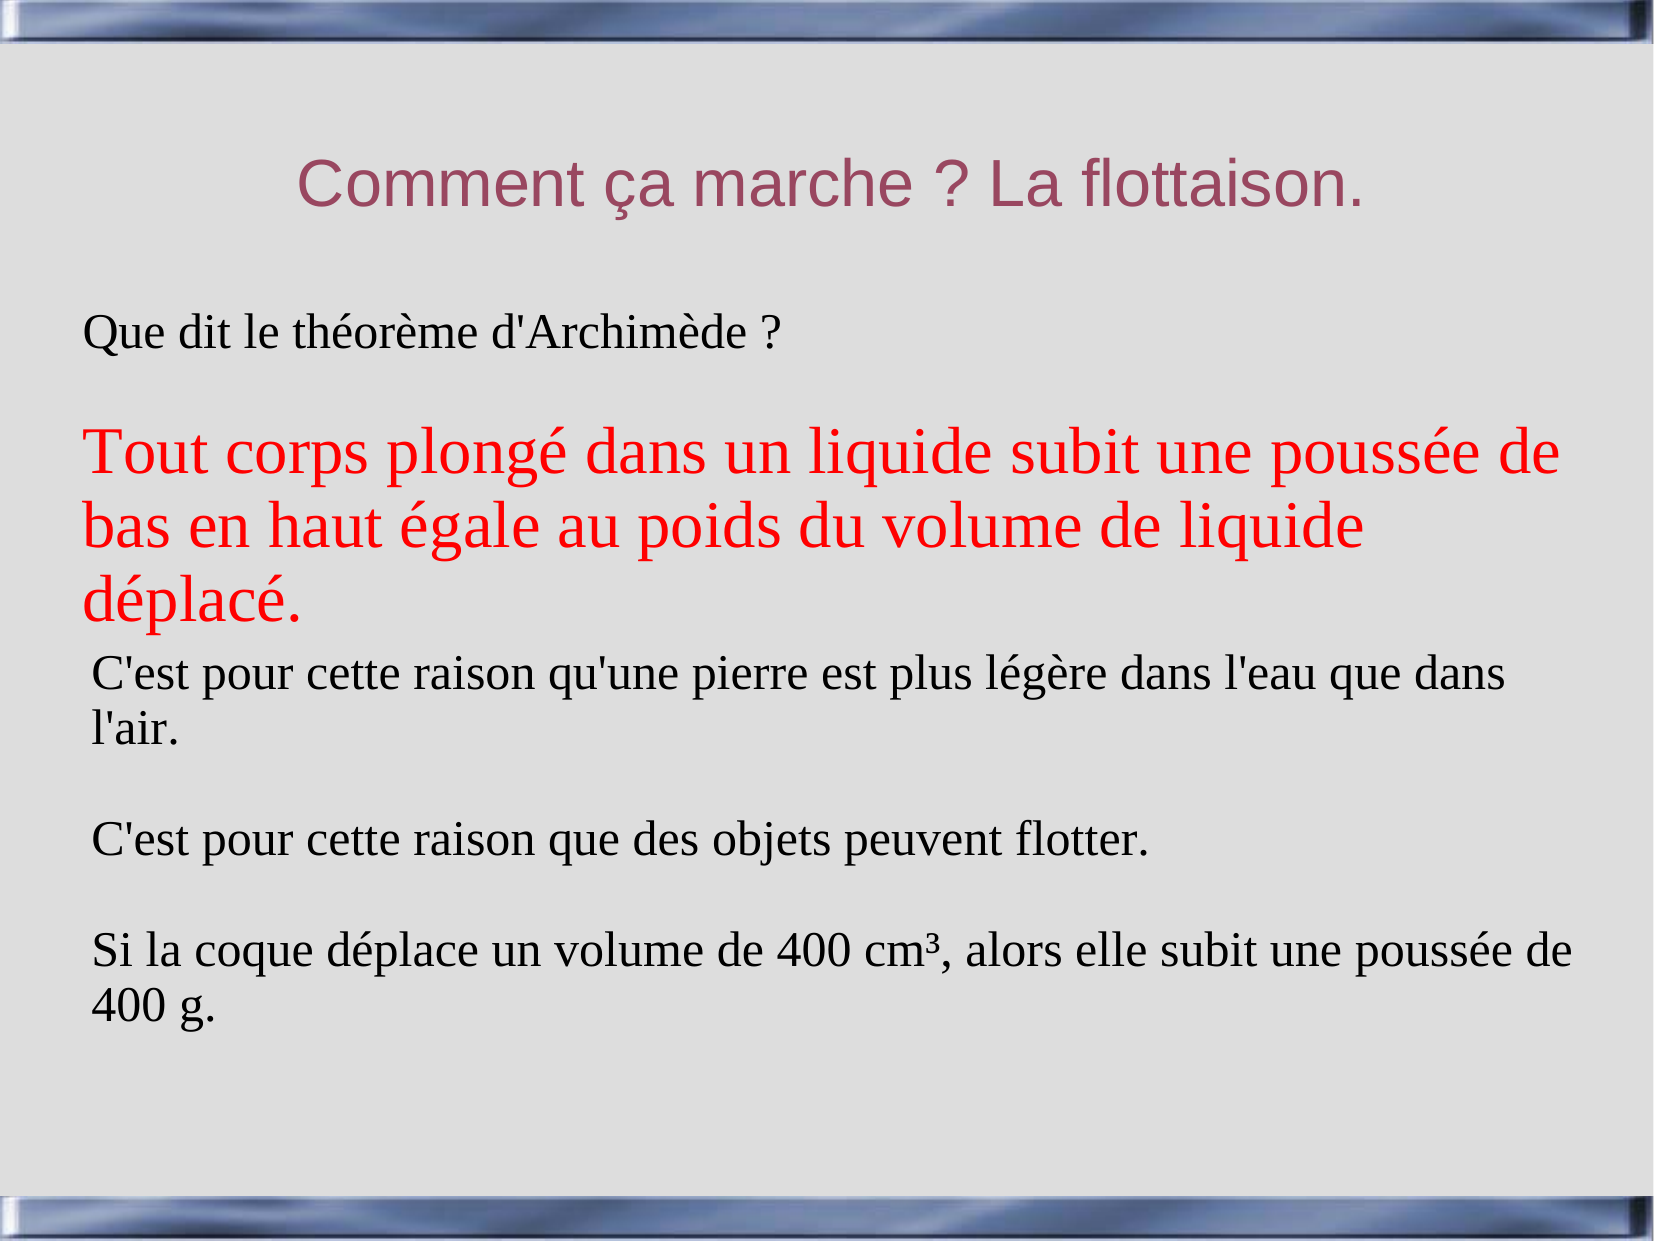

# Comment ça marche ? La flottaison.
Que dit le théorème d'Archimède ?
Tout corps plongé dans un liquide subit une poussée de bas en haut égale au poids du volume de liquide déplacé.
C'est pour cette raison qu'une pierre est plus légère dans l'eau que dans l'air.
C'est pour cette raison que des objets peuvent flotter.
Si la coque déplace un volume de 400 cm³, alors elle subit une poussée de 400 g.